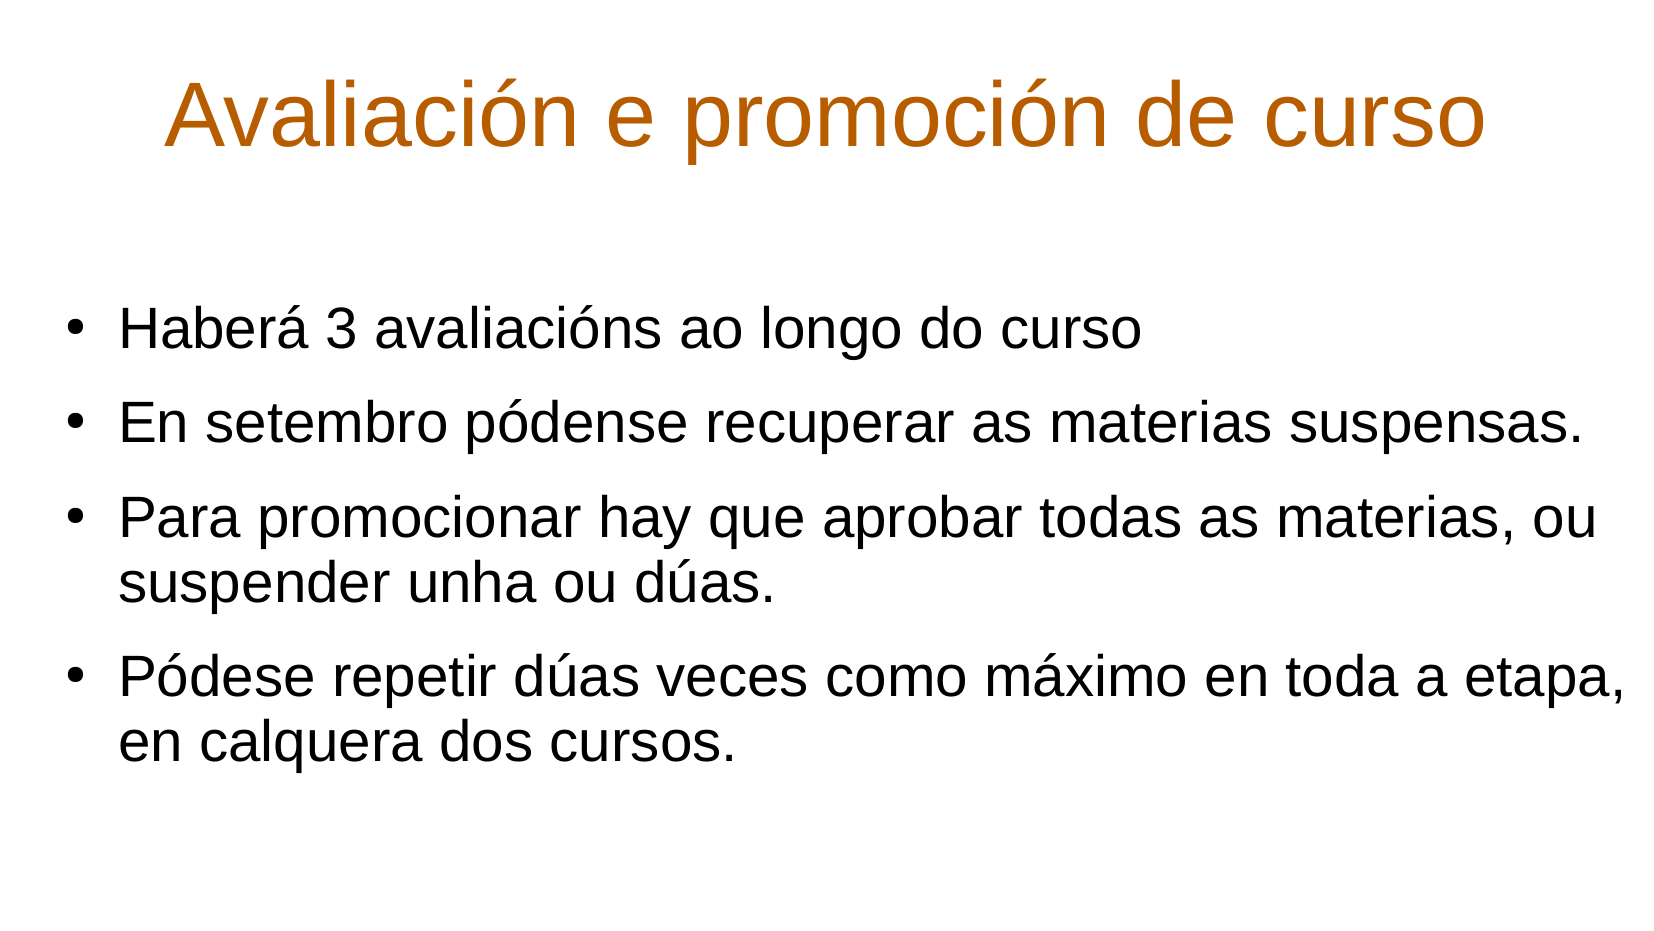

# Avaliación e promoción de curso
Haberá 3 avaliacións ao longo do curso
En setembro pódense recuperar as materias suspensas.
Para promocionar hay que aprobar todas as materias, ou suspender unha ou dúas.
Pódese repetir dúas veces como máximo en toda a etapa, en calquera dos cursos.